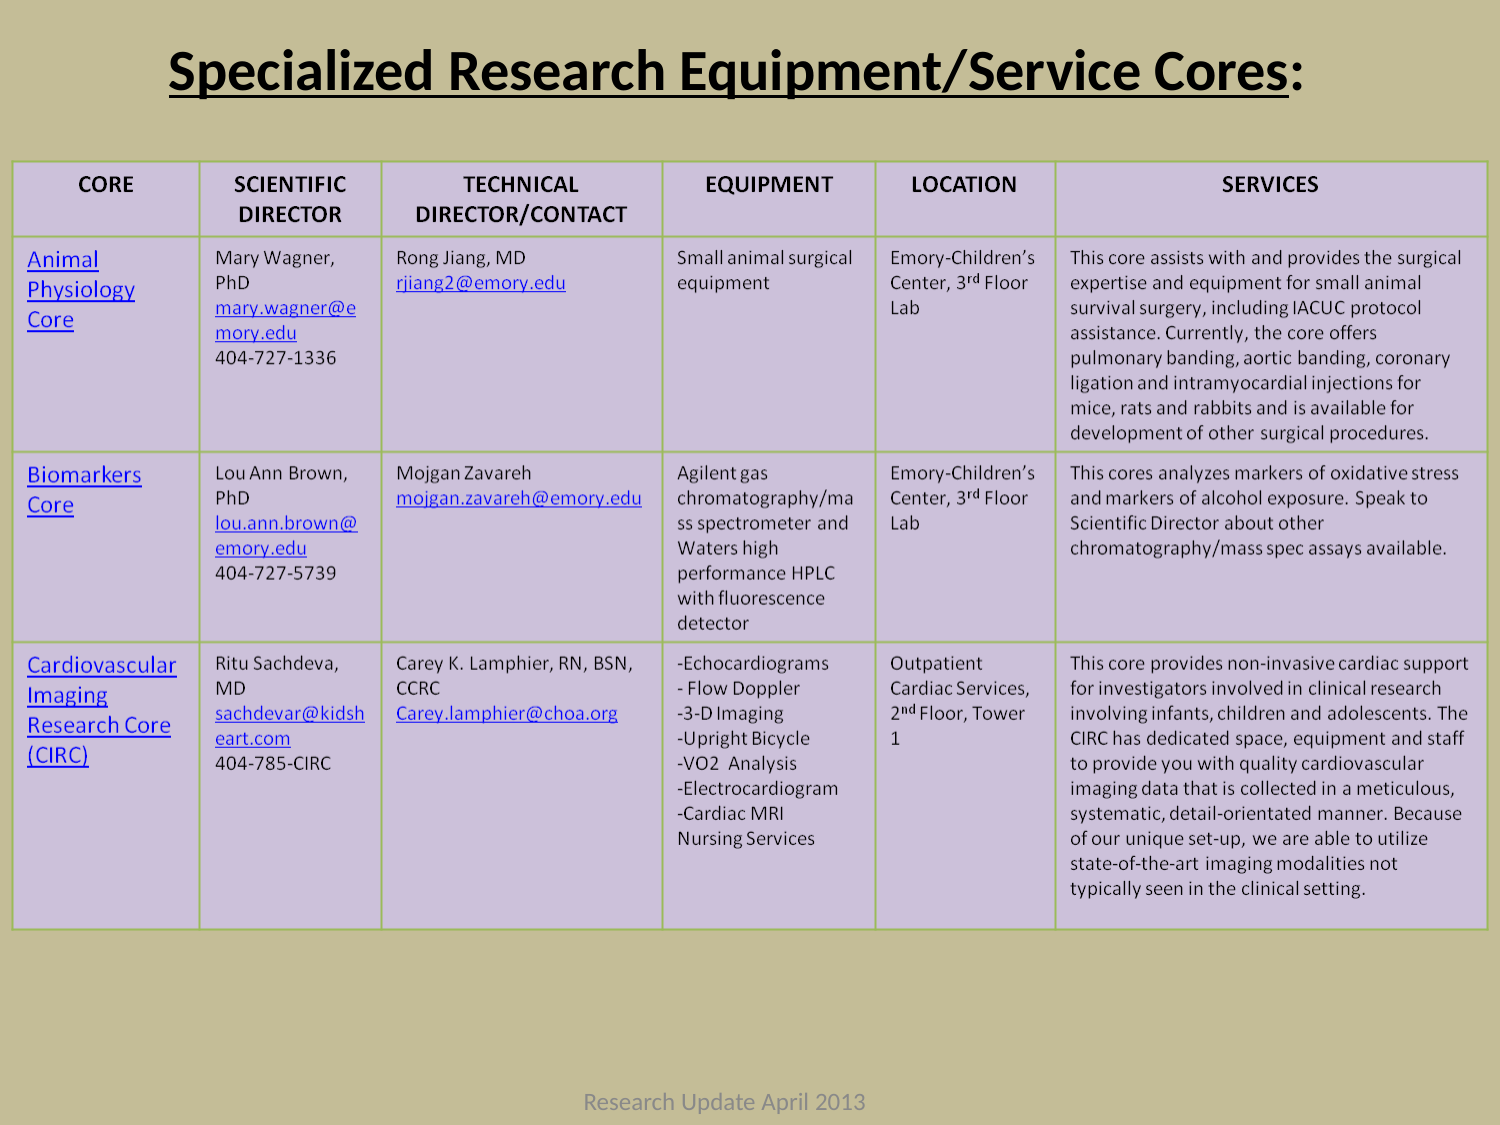

Specialized Research Equipment/Service Cores:
Research Update April 2013